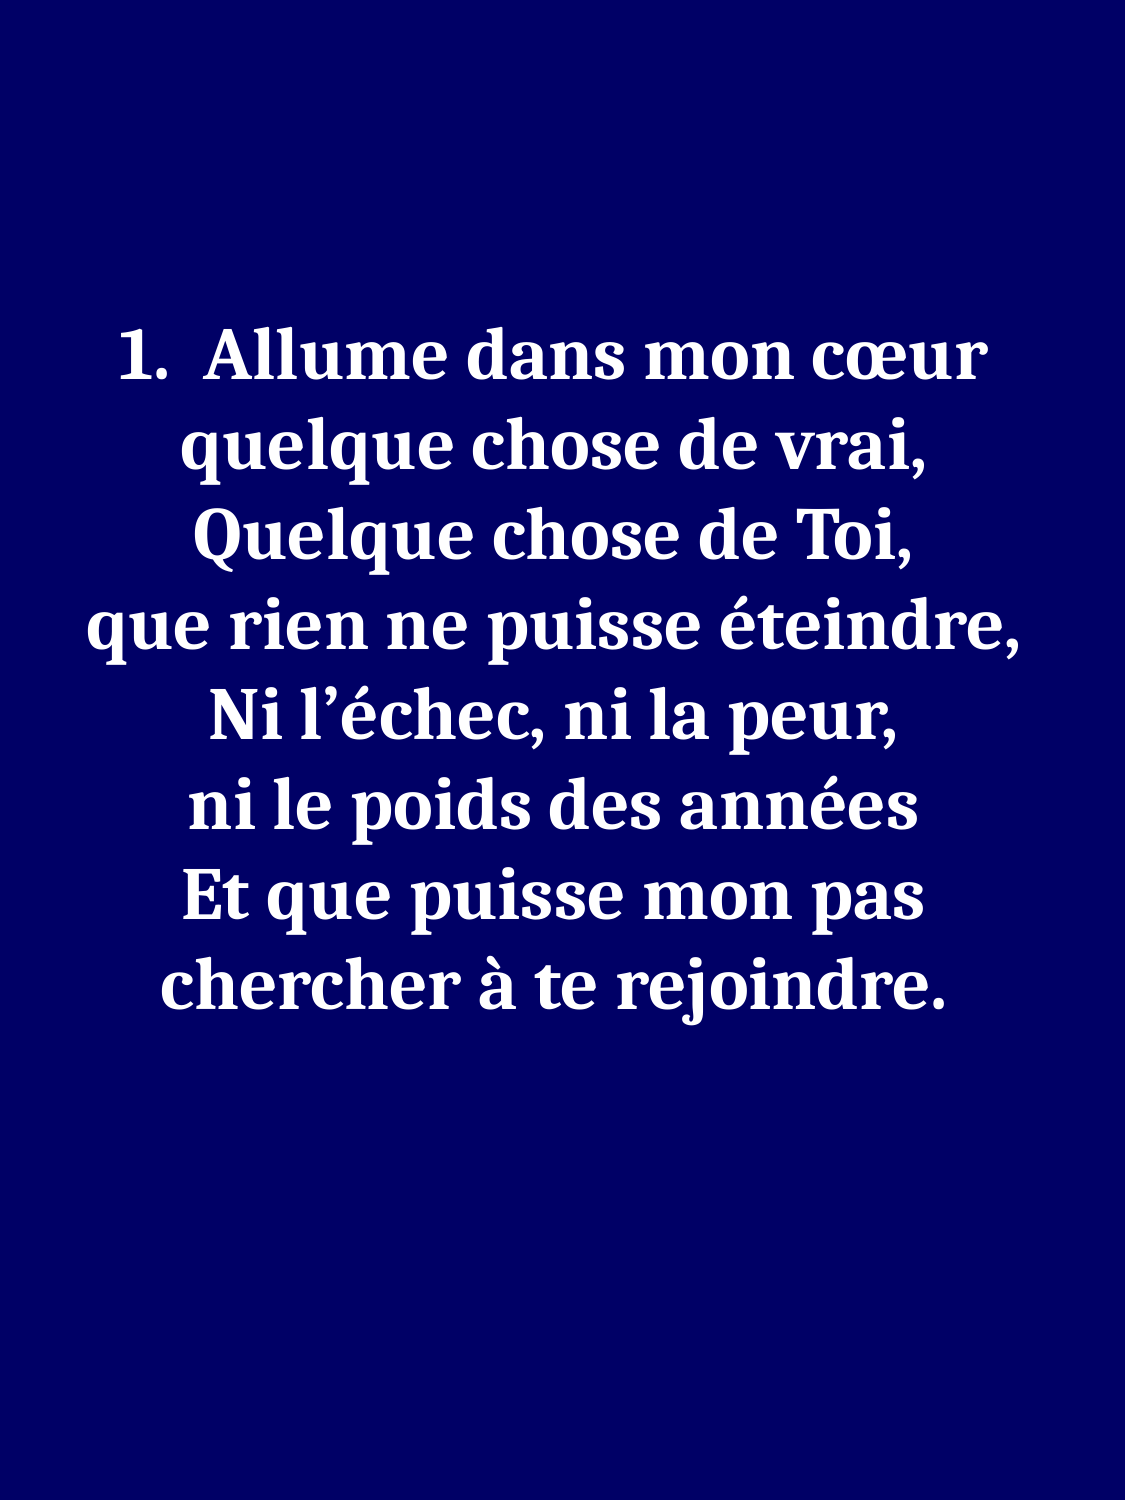

1. Allume dans mon cœur
quelque chose de vrai,
Quelque chose de Toi,
que rien ne puisse éteindre,
Ni l’échec, ni la peur,
ni le poids des années
Et que puisse mon pas
chercher à te rejoindre.